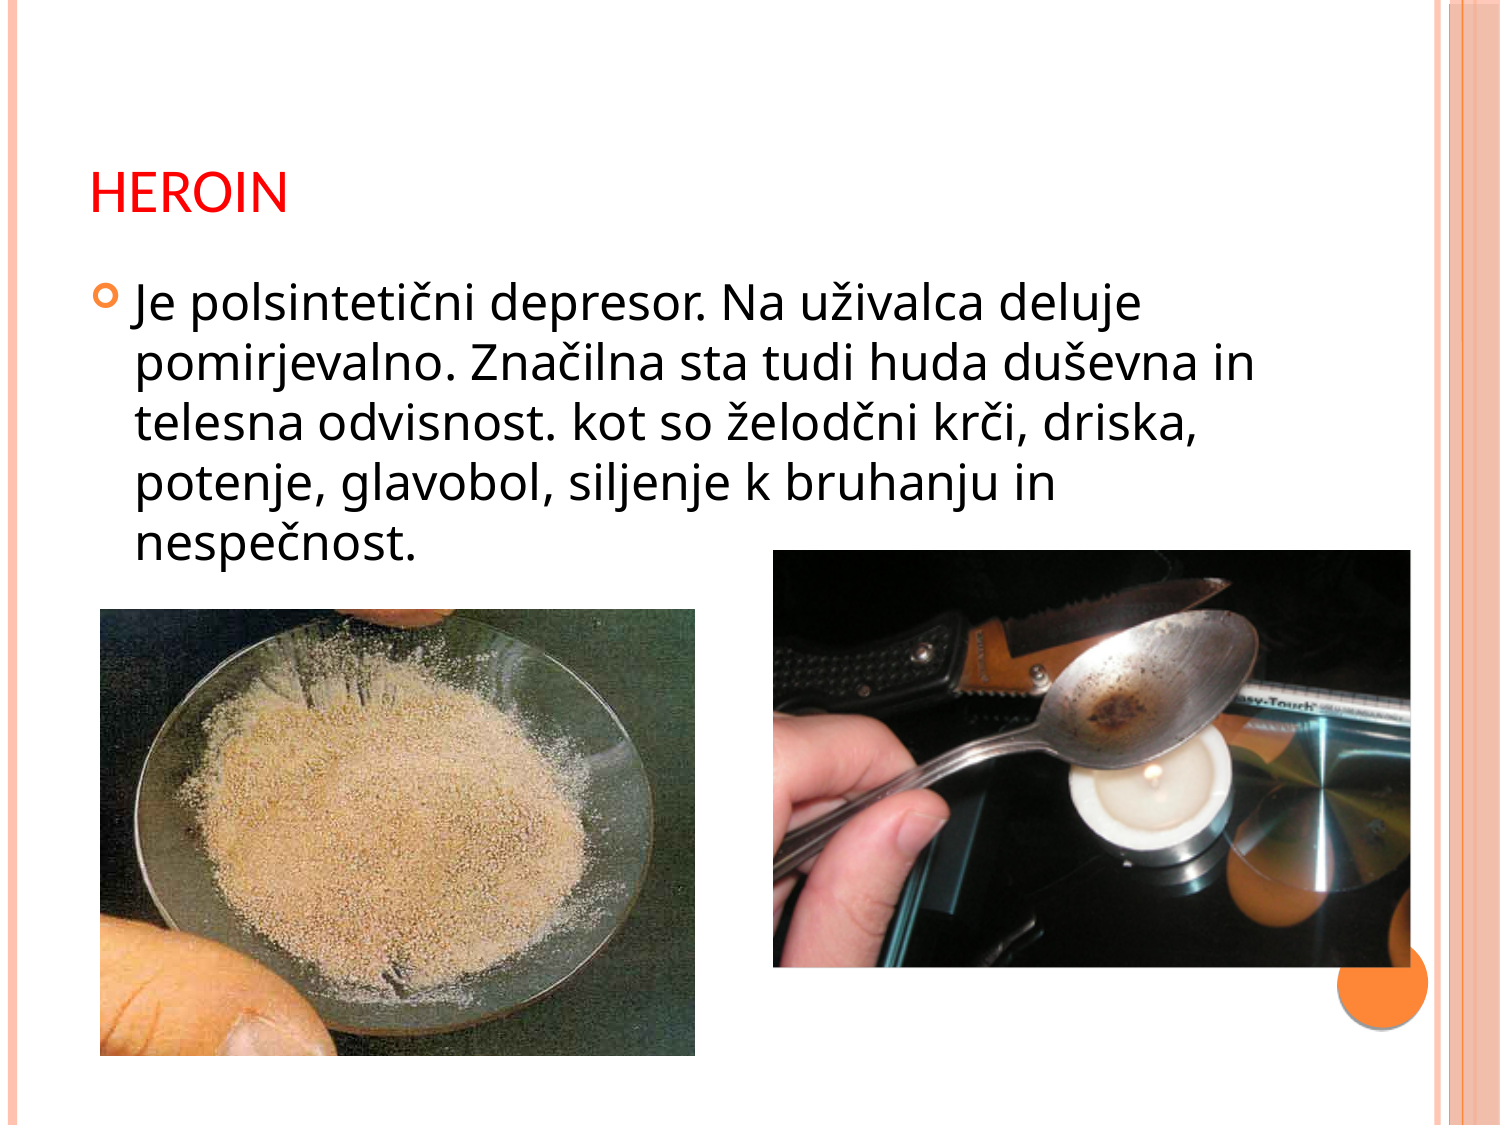

# HEROIN
Je polsintetični depresor. Na uživalca deluje pomirjevalno. Značilna sta tudi huda duševna in telesna odvisnost. kot so želodčni krči, driska, potenje, glavobol, siljenje k bruhanju in nespečnost.